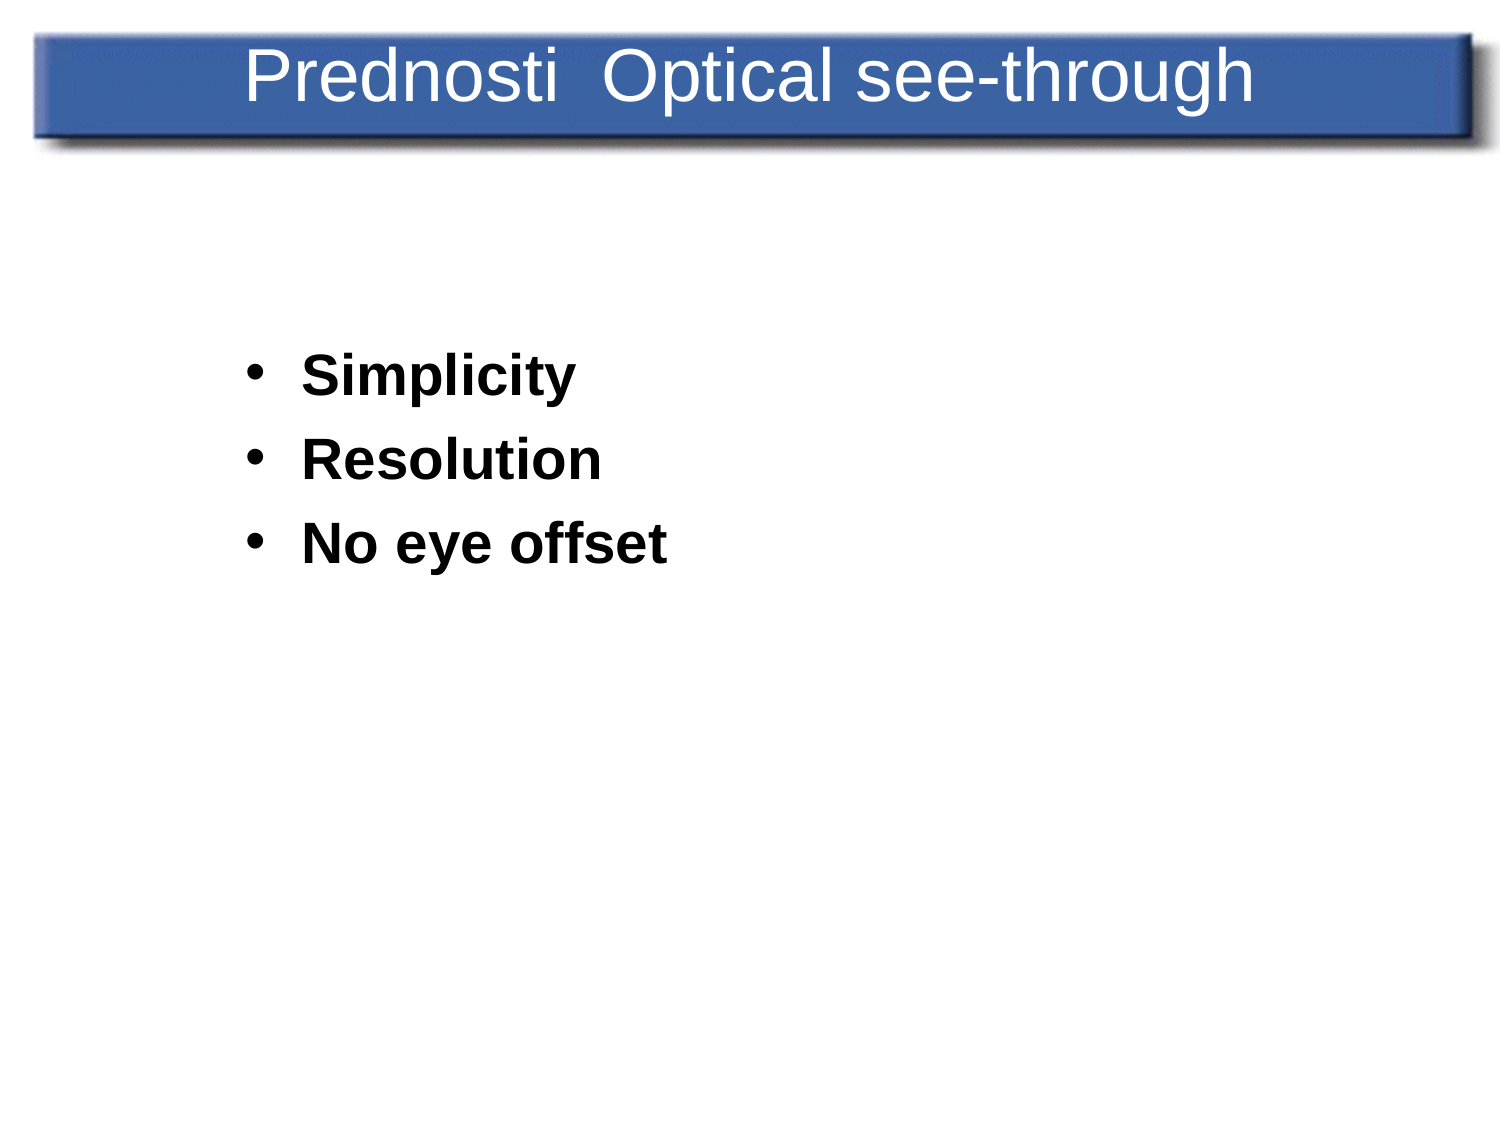

# Prednosti Optical see-through
Simplicity
Resolution
No eye offset